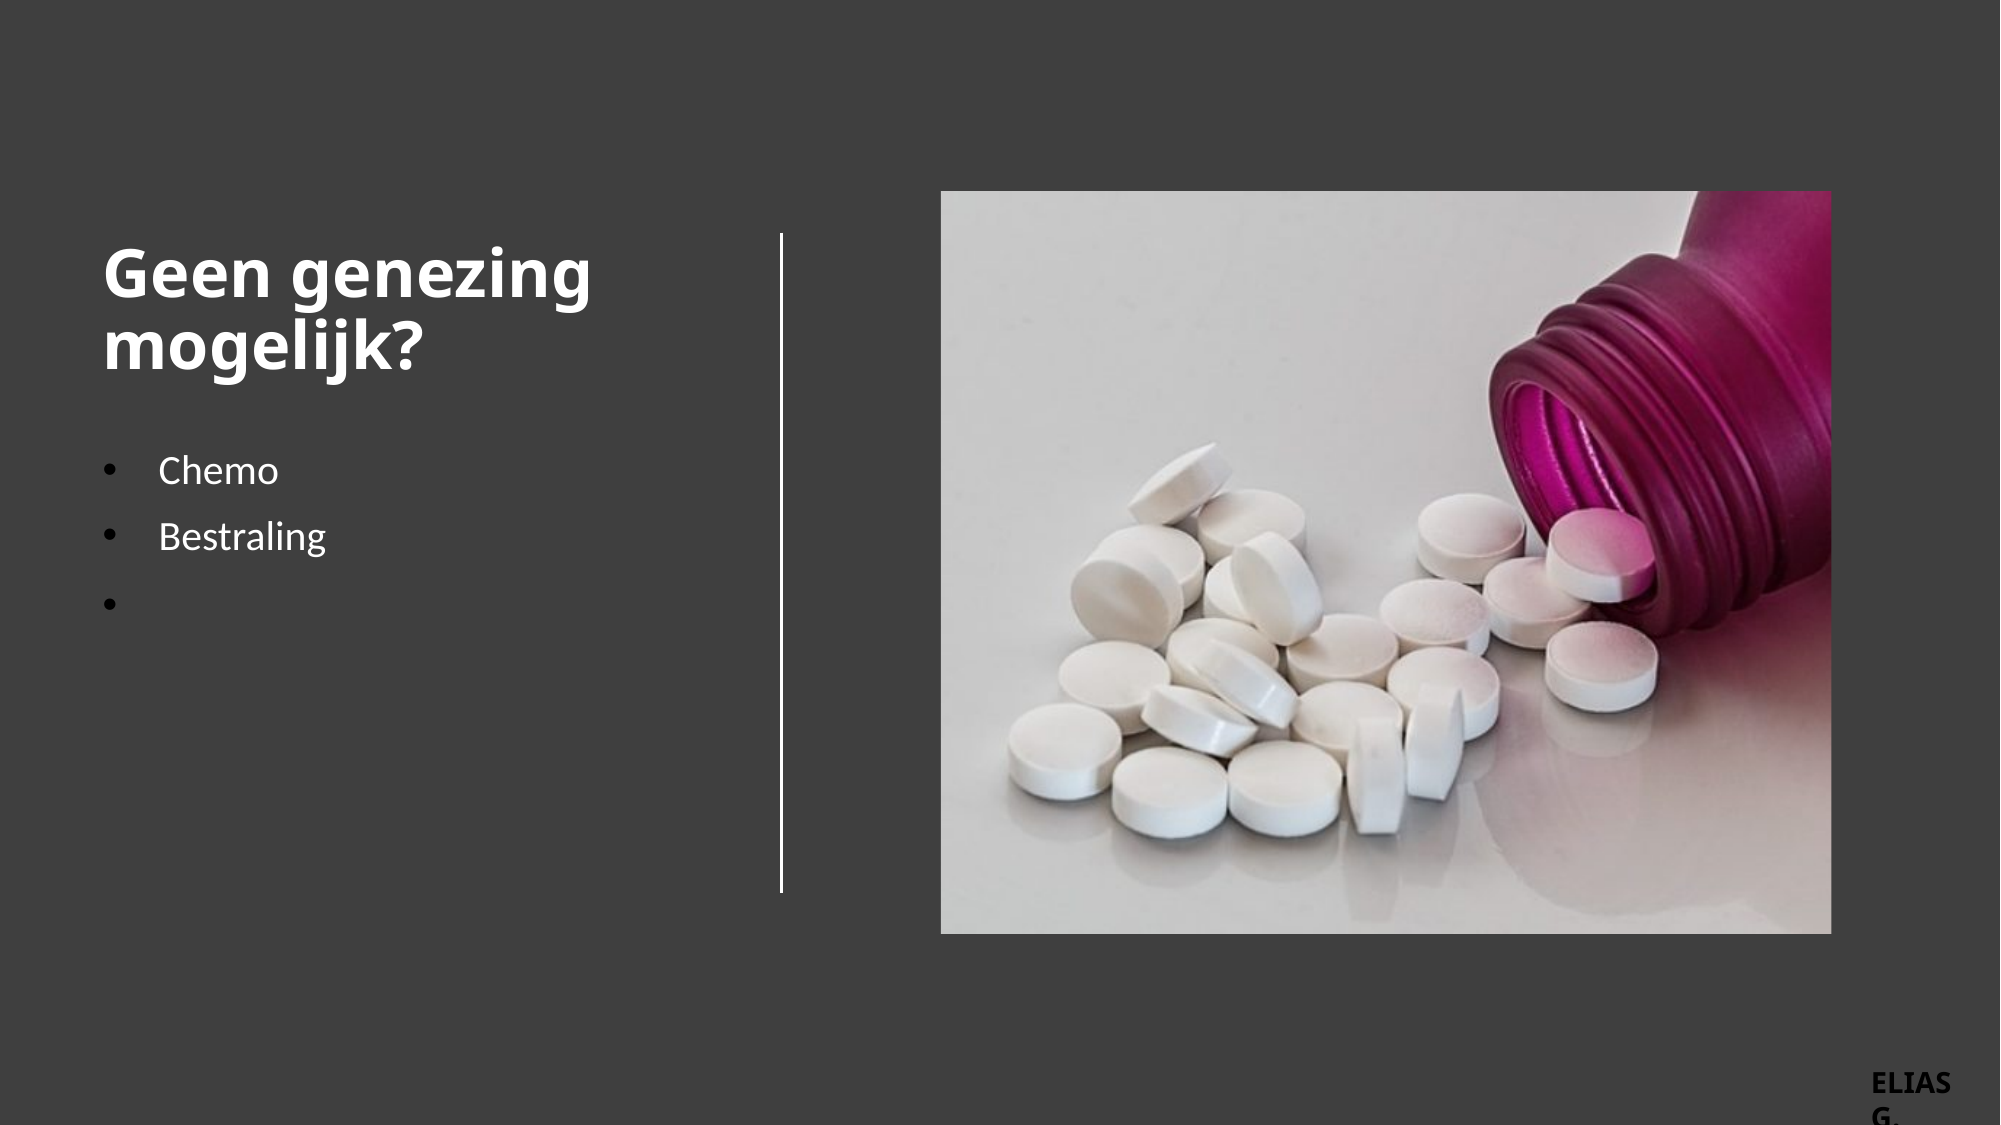

# Geen genezing mogelijk?
Chemo
Bestraling
ELIAS G.